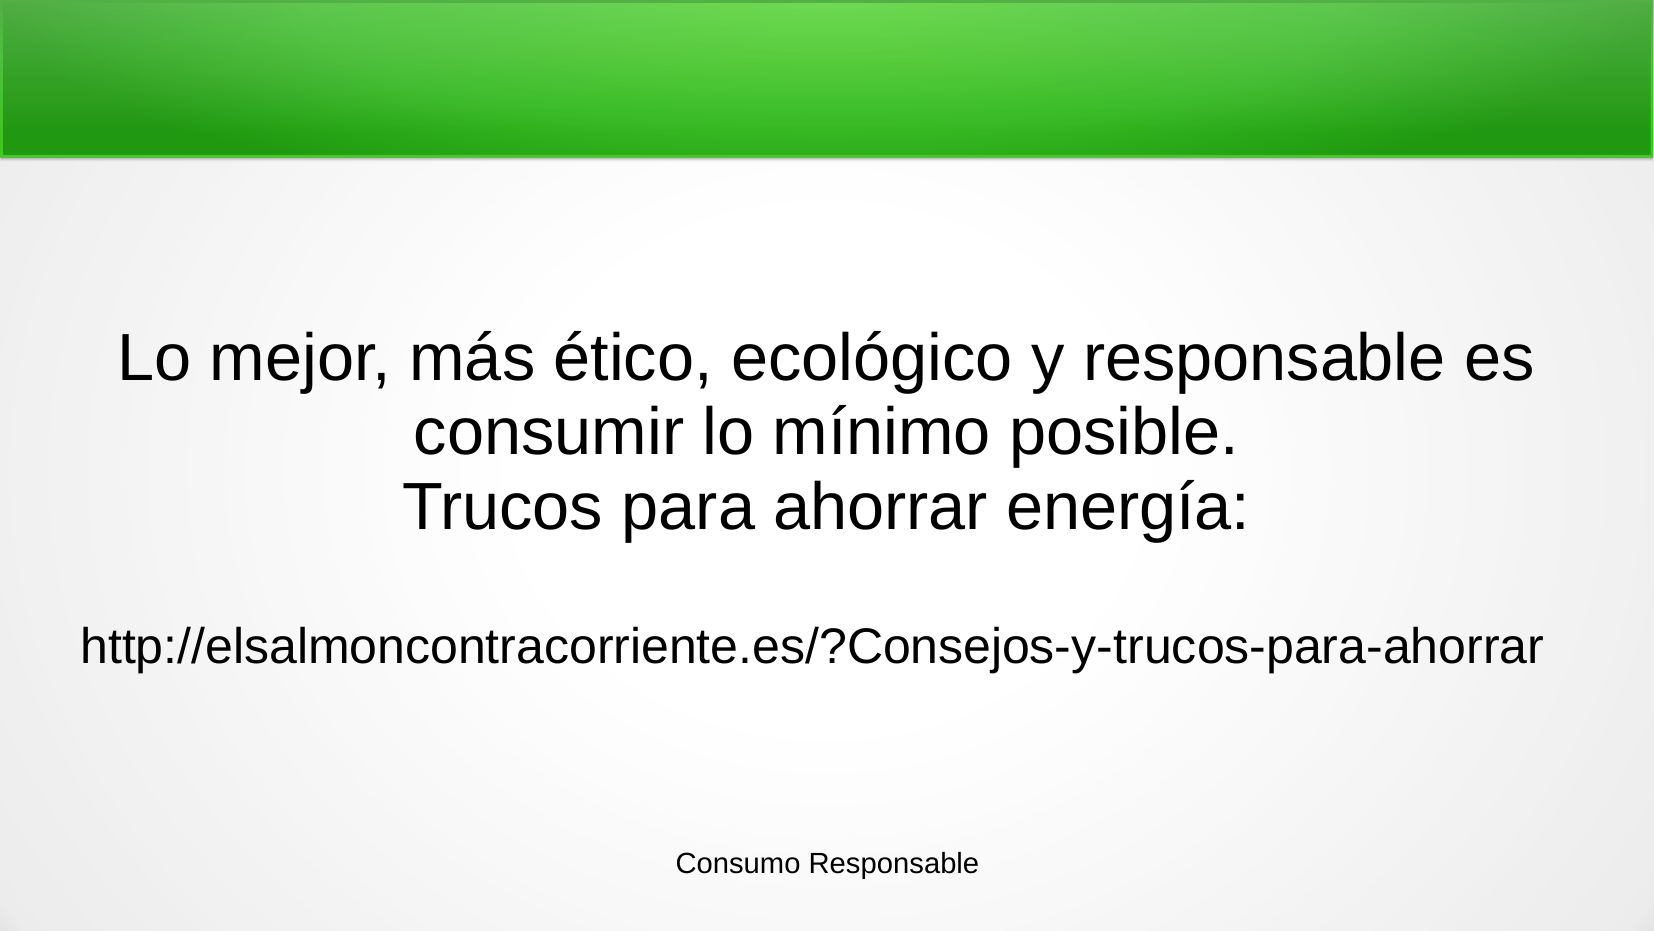

#
Lo mejor, más ético, ecológico y responsable es consumir lo mínimo posible.
Trucos para ahorrar energía:
http://elsalmoncontracorriente.es/?Consejos-y-trucos-para-ahorrar
Consumo Responsable